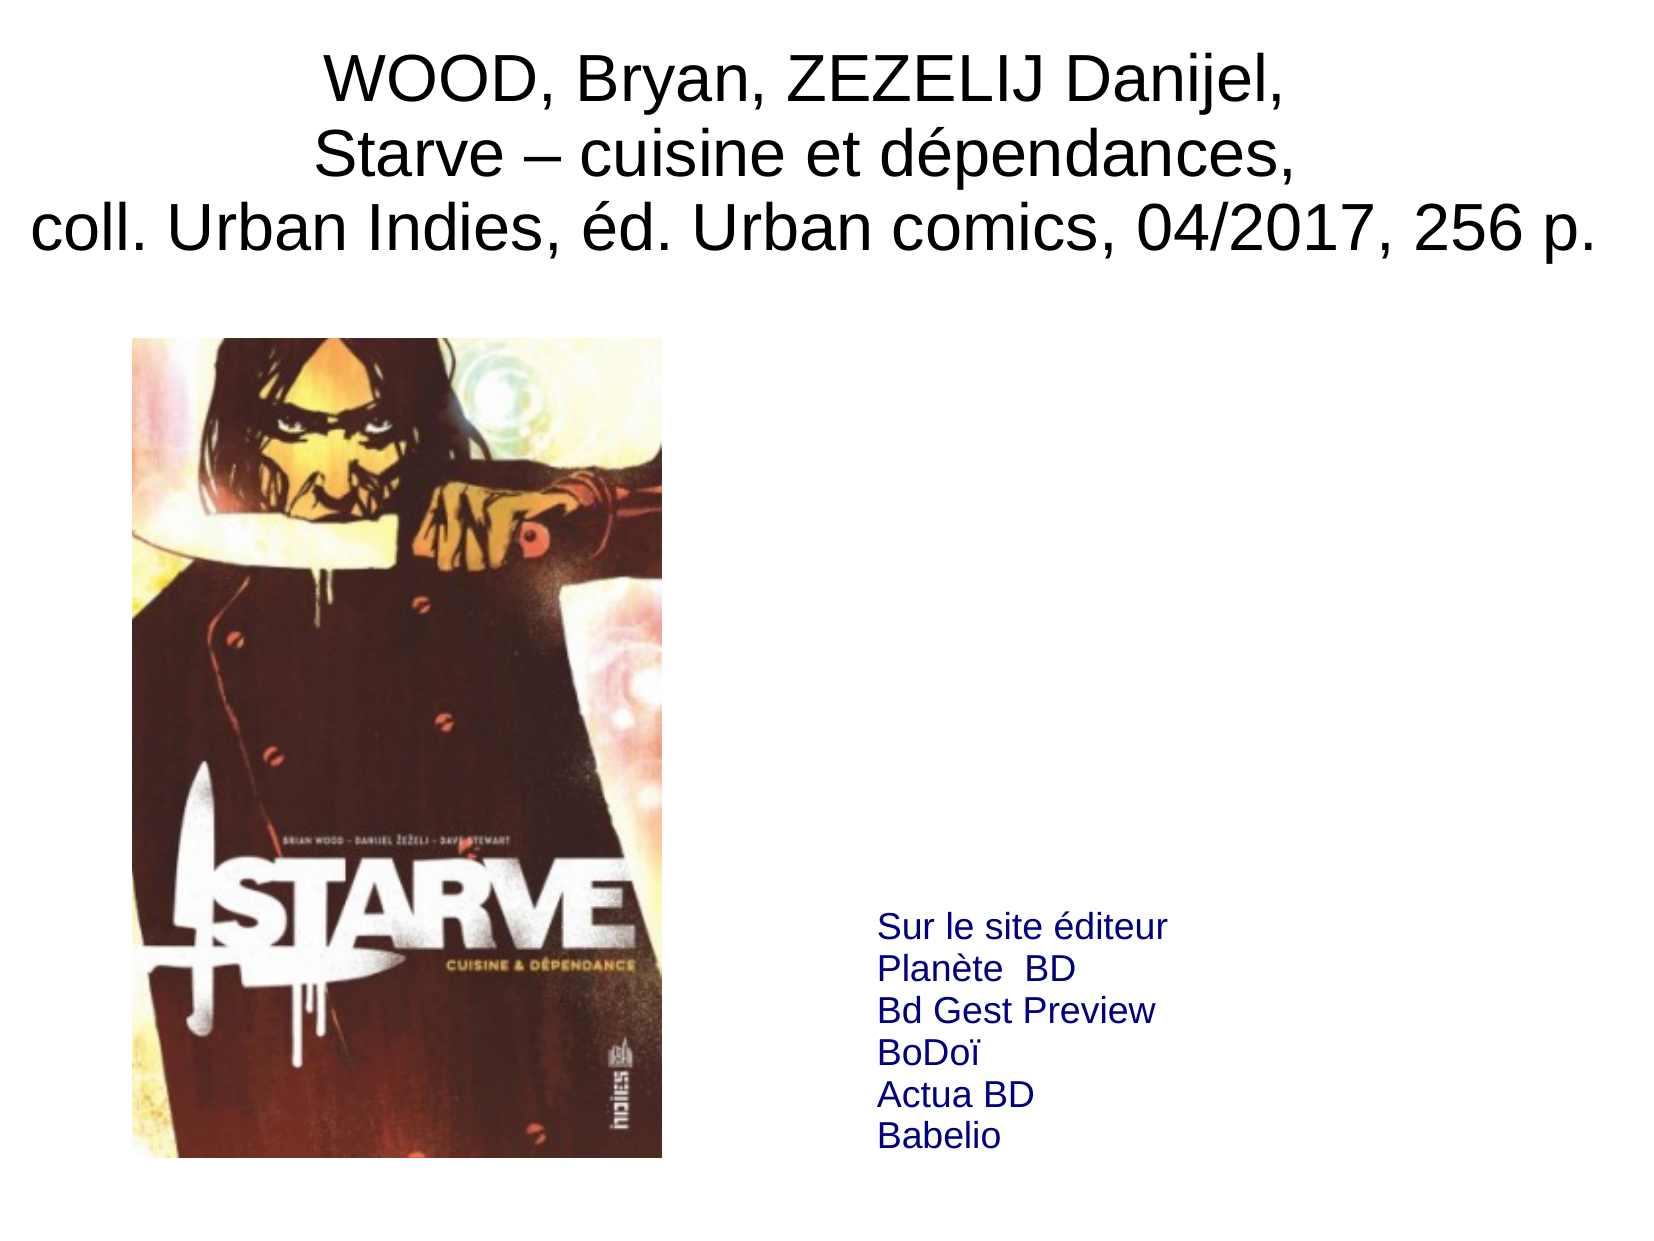

# WOOD, Bryan, ZEZELIJ Danijel, Starve – cuisine et dépendances, coll. Urban Indies, éd. Urban comics, 04/2017, 256 p.
Sur le site éditeur
Planète BD
Bd Gest Preview
BoDoï
Actua BD
Babelio